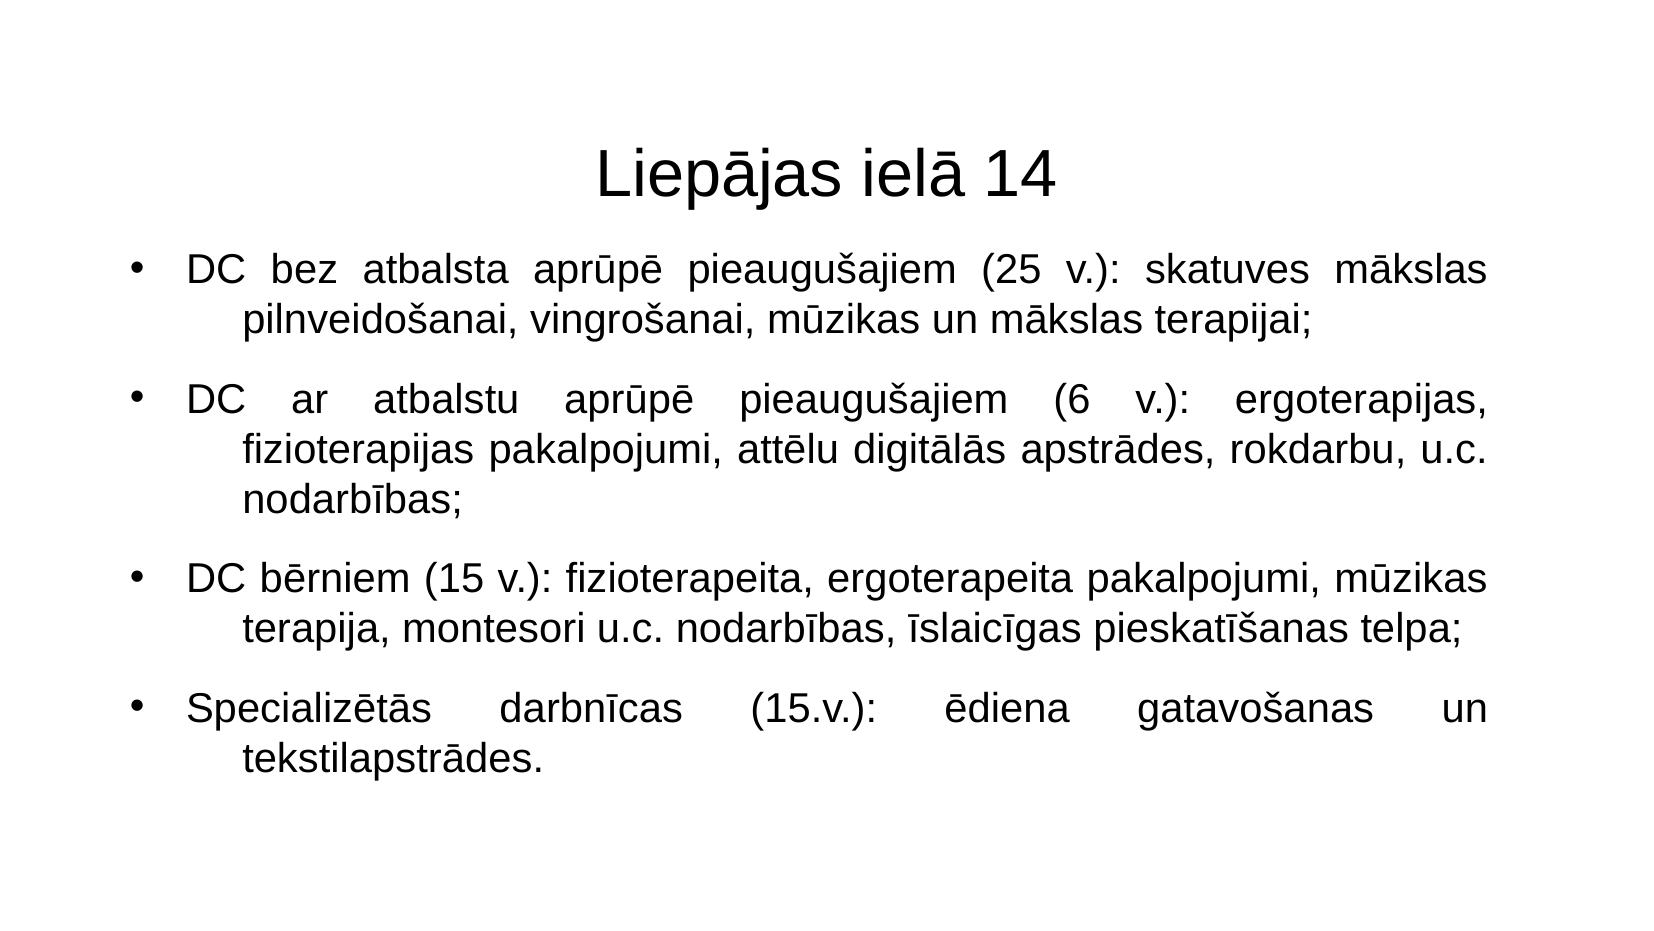

# Liepājas ielā 14
DC bez atbalsta aprūpē pieaugušajiem (25 v.): skatuves mākslas pilnveidošanai, vingrošanai, mūzikas un mākslas terapijai;
DC ar atbalstu aprūpē pieaugušajiem (6 v.): ergoterapijas, fizioterapijas pakalpojumi, attēlu digitālās apstrādes, rokdarbu, u.c. nodarbības;
DC bērniem (15 v.): fizioterapeita, ergoterapeita pakalpojumi, mūzikas terapija, montesori u.c. nodarbības, īslaicīgas pieskatīšanas telpa;
Specializētās darbnīcas (15.v.): ēdiena gatavošanas un tekstilapstrādes.